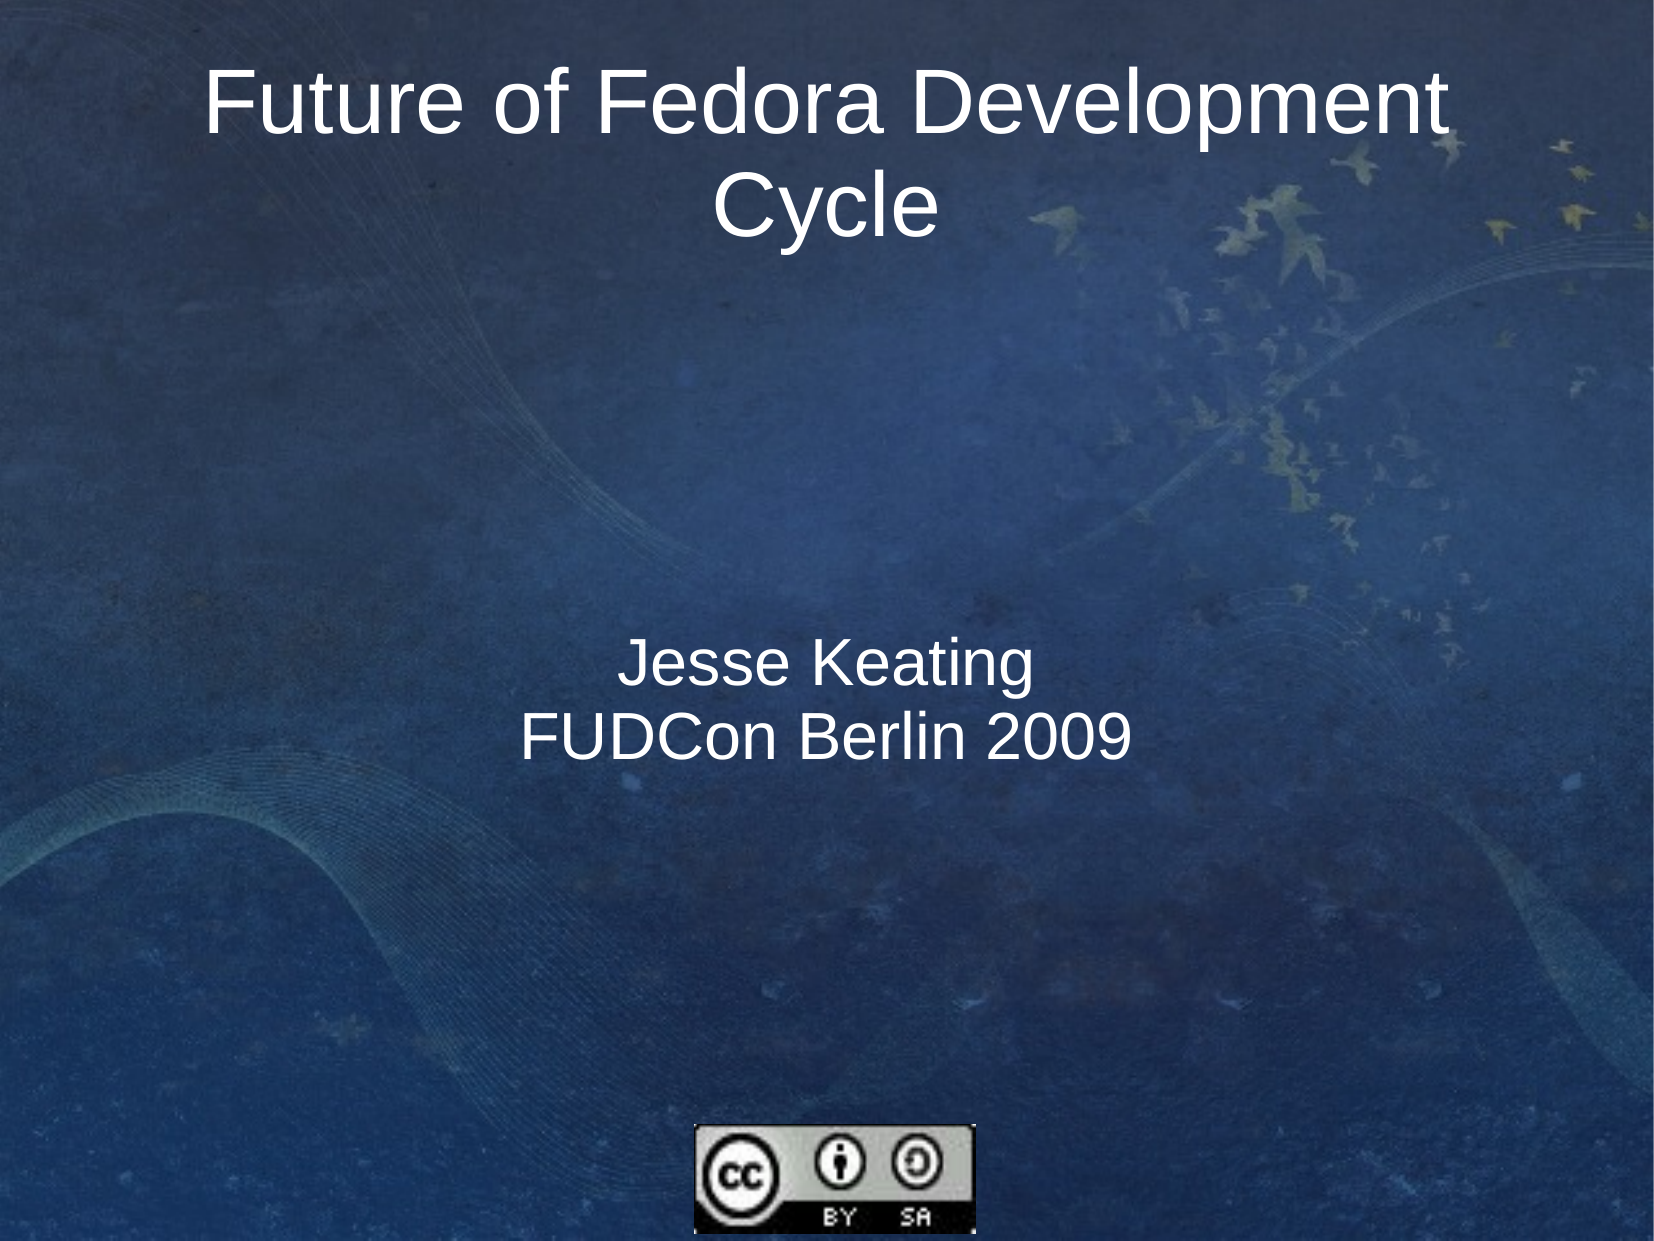

# Future of Fedora Development Cycle
Jesse Keating
FUDCon Berlin 2009